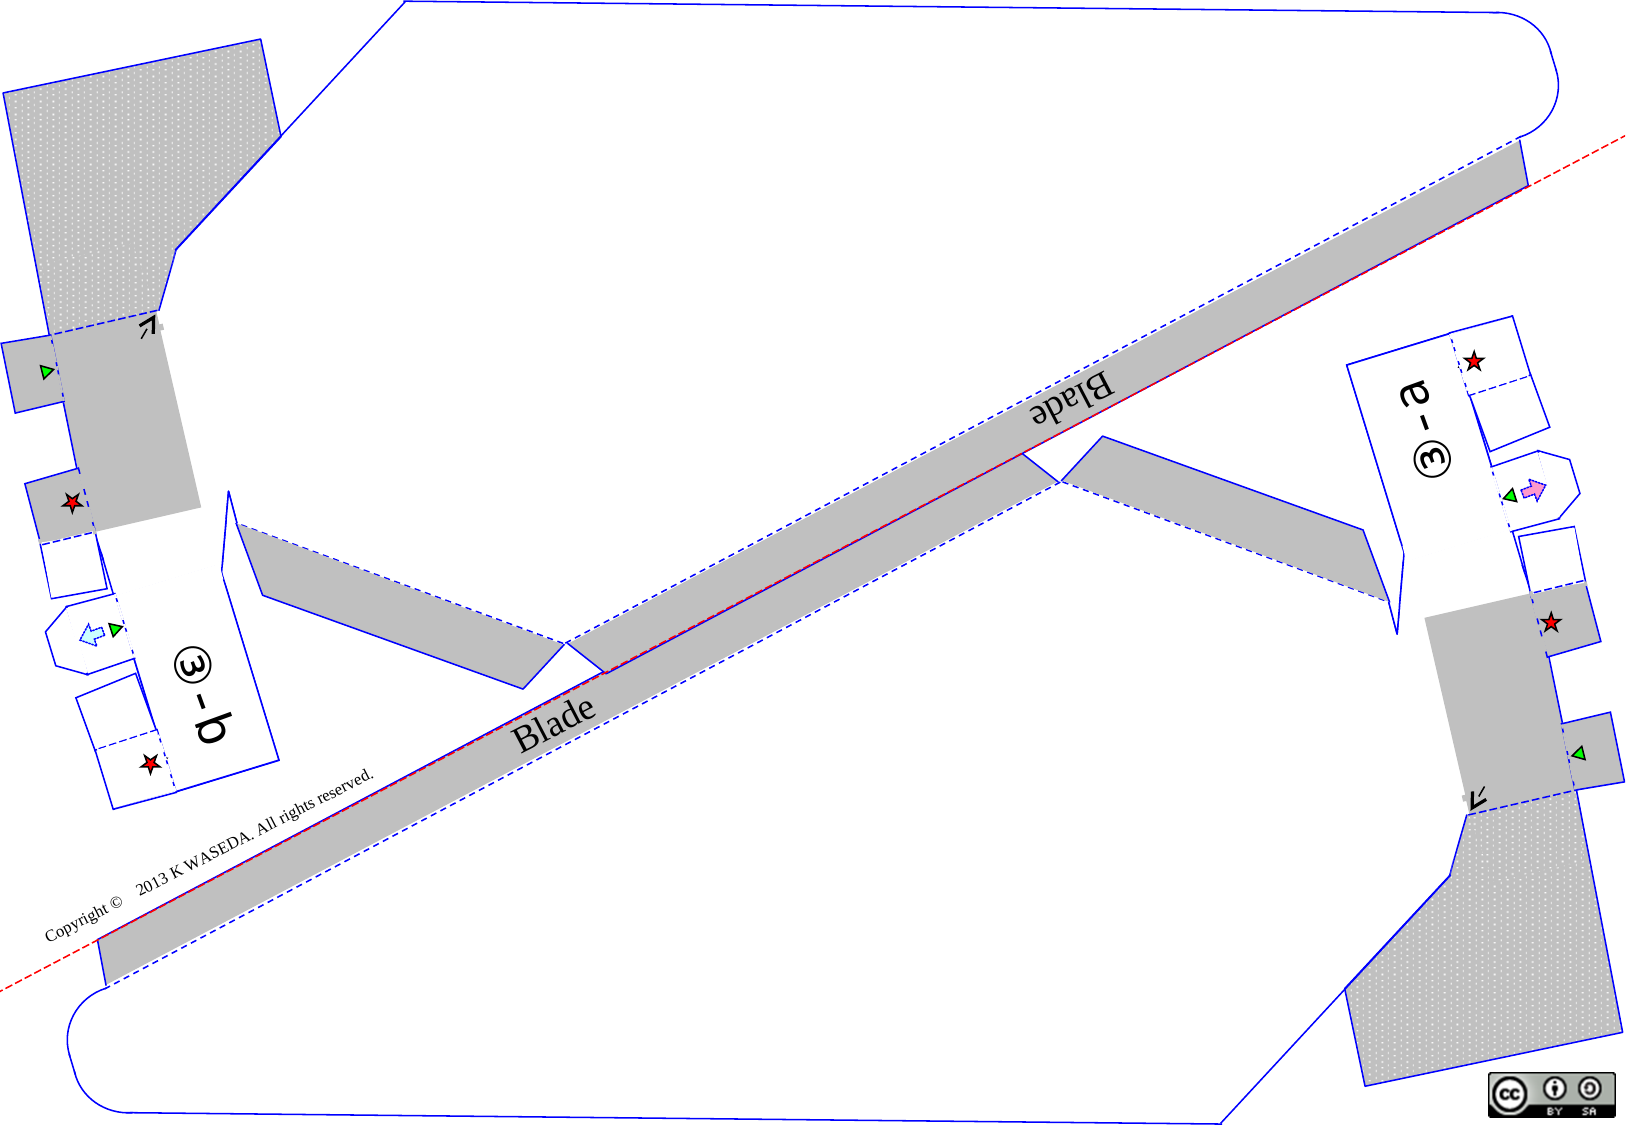

Blade
③-c
③-b
③-c
Blade
③-a
Copyright ©　2013 K WASEDA. All rights reserved.